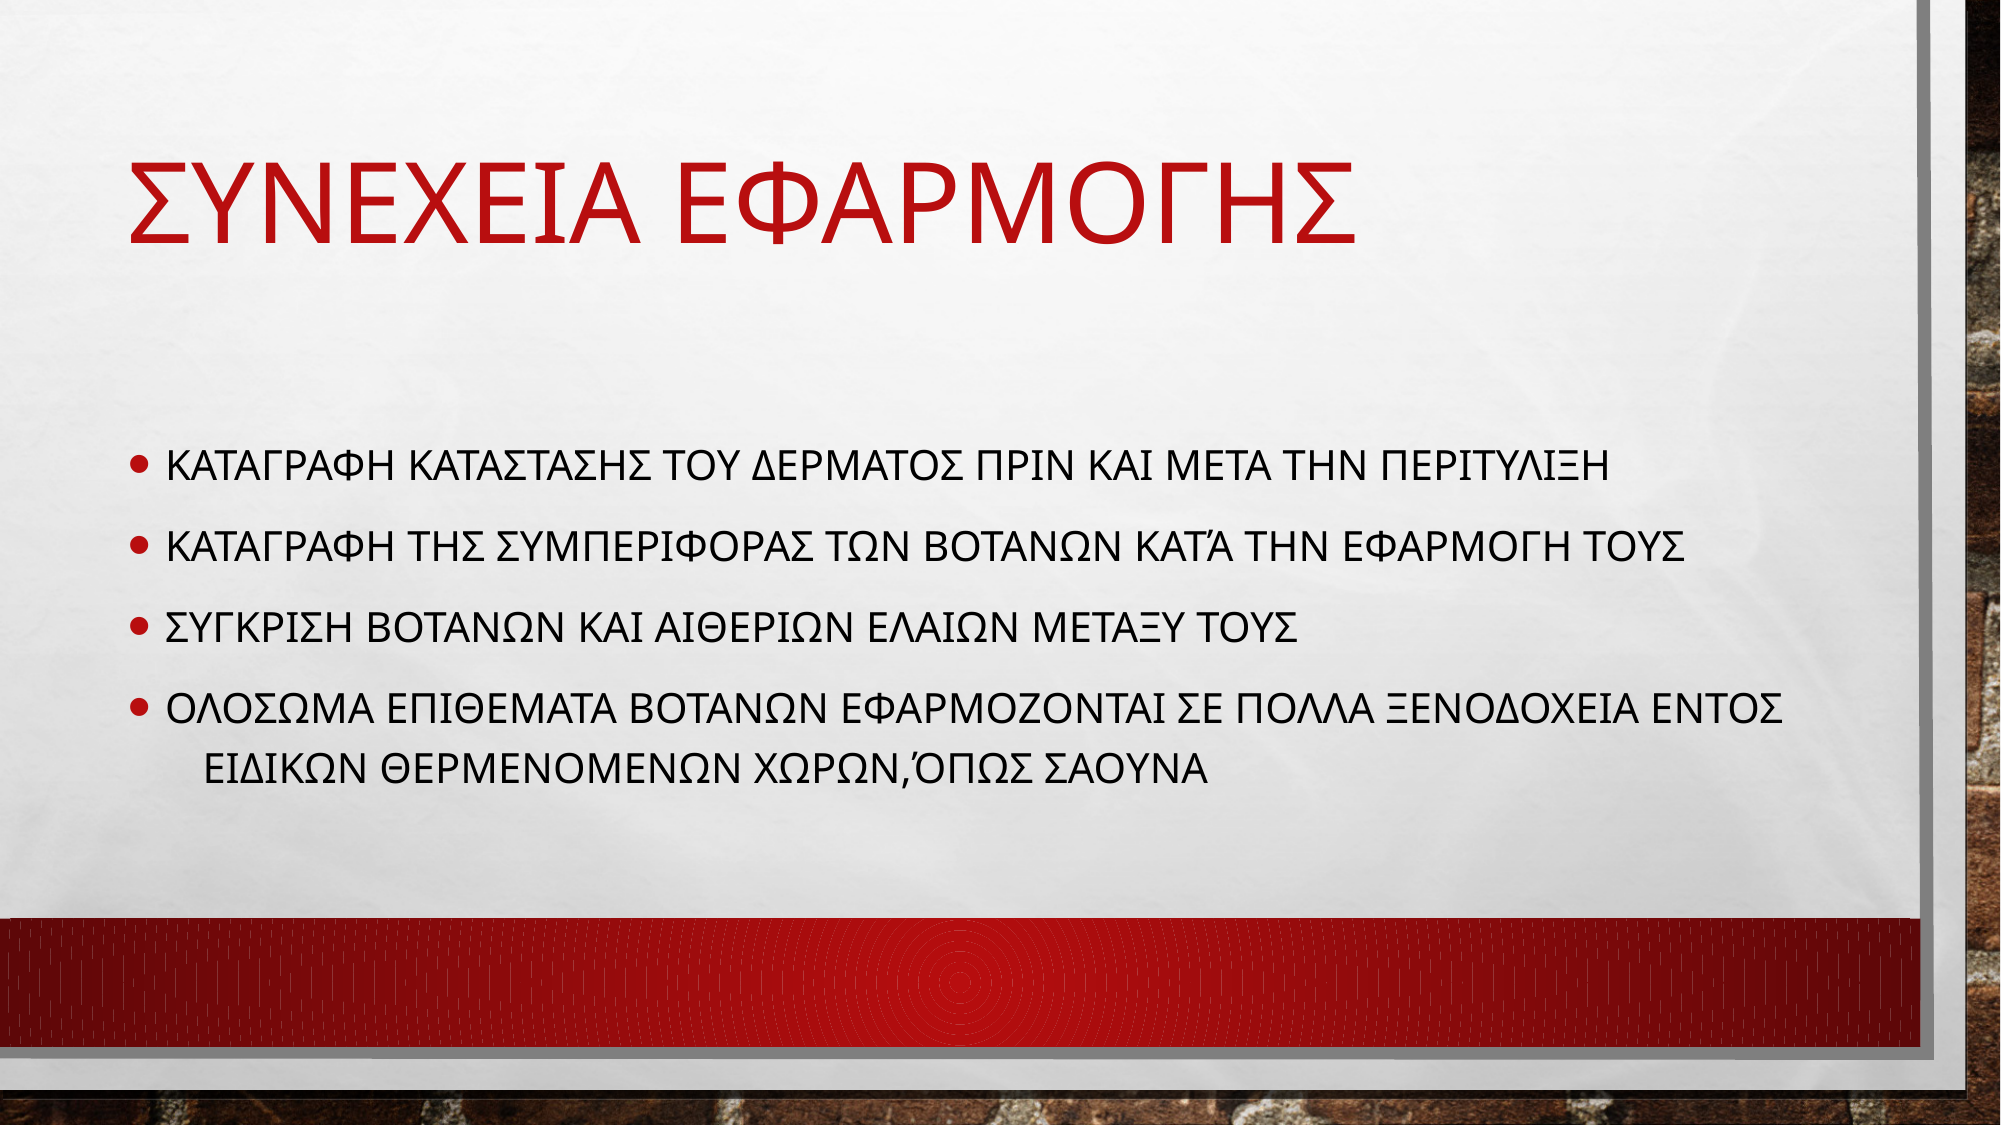

# Συνεχεια εφαρμογησ
Καταγραφη καταστασησ του δερματοσ πριν και μετα την περιτυλιξη
Καταγραφη της συμπεριφορασ των βοτανων κατά την εφαρμογη τους
Συγκριση βοτανων και αιθεριων ελαιων μεταξυ τους
Ολοσωμα επιθεματα βοτανων εφαρμοζονται σε πολλα ξενοδοχεια εντοσ ειδικων θερμενομενων χωρων,όπως σαουνα